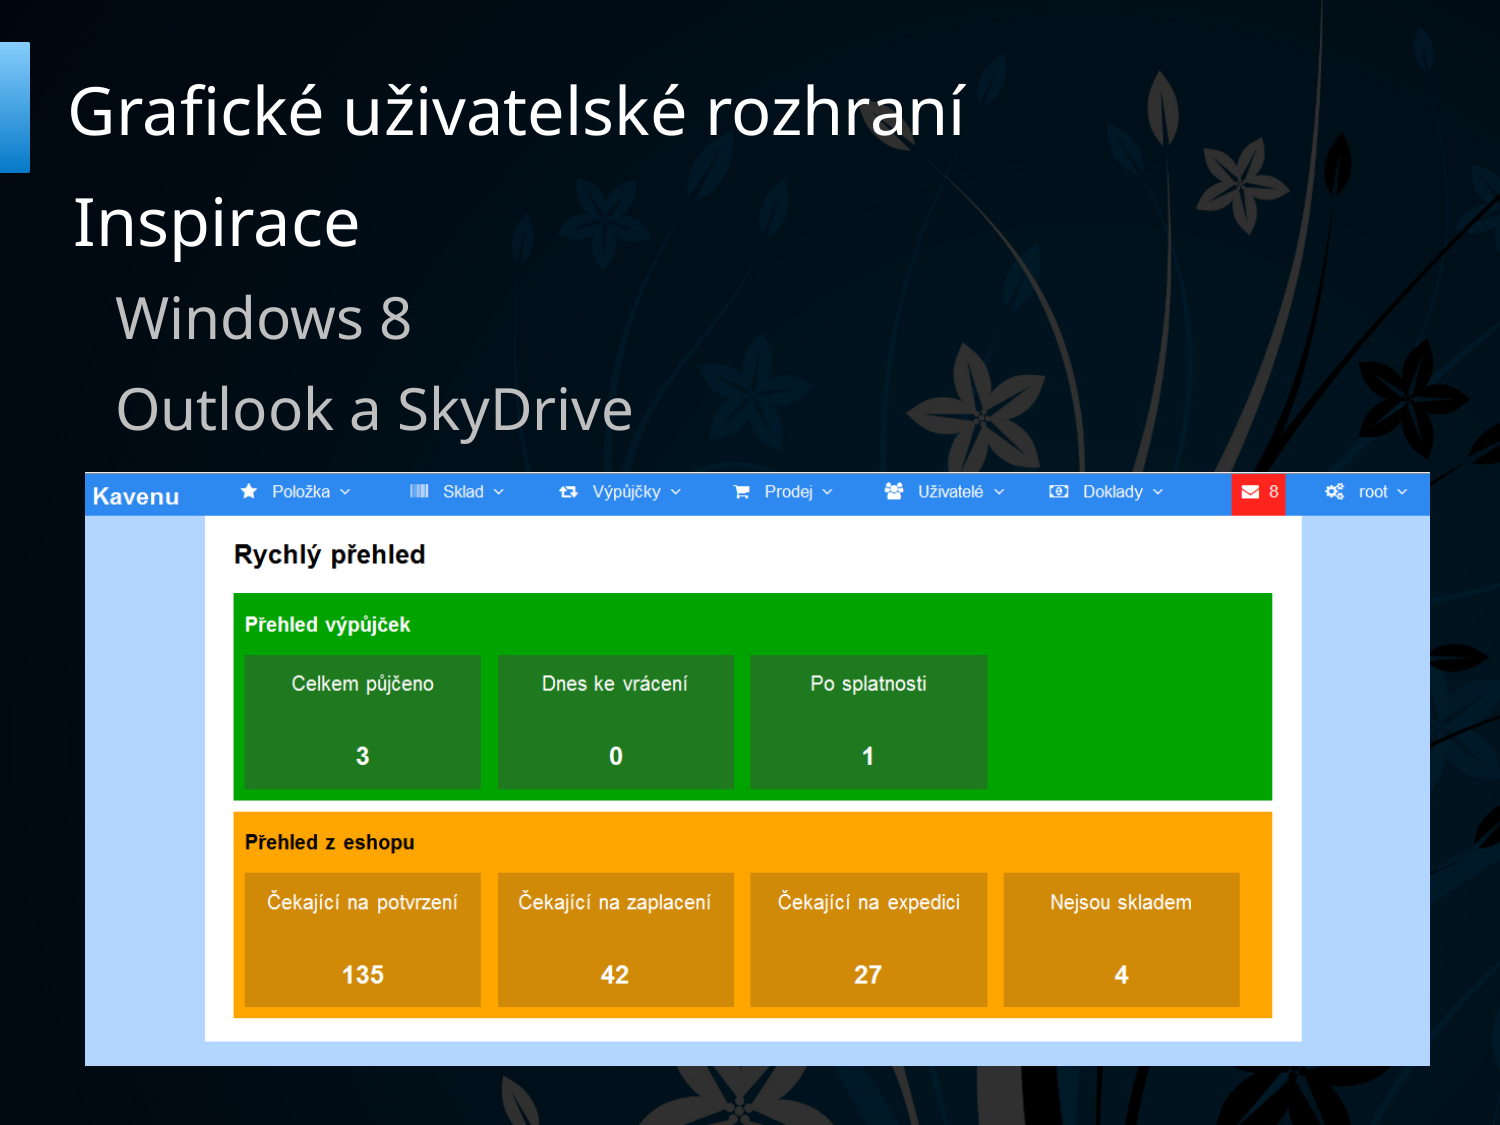

Grafické uživatelské rozhraní
Inspirace
Windows 8
Outlook a SkyDrive
#